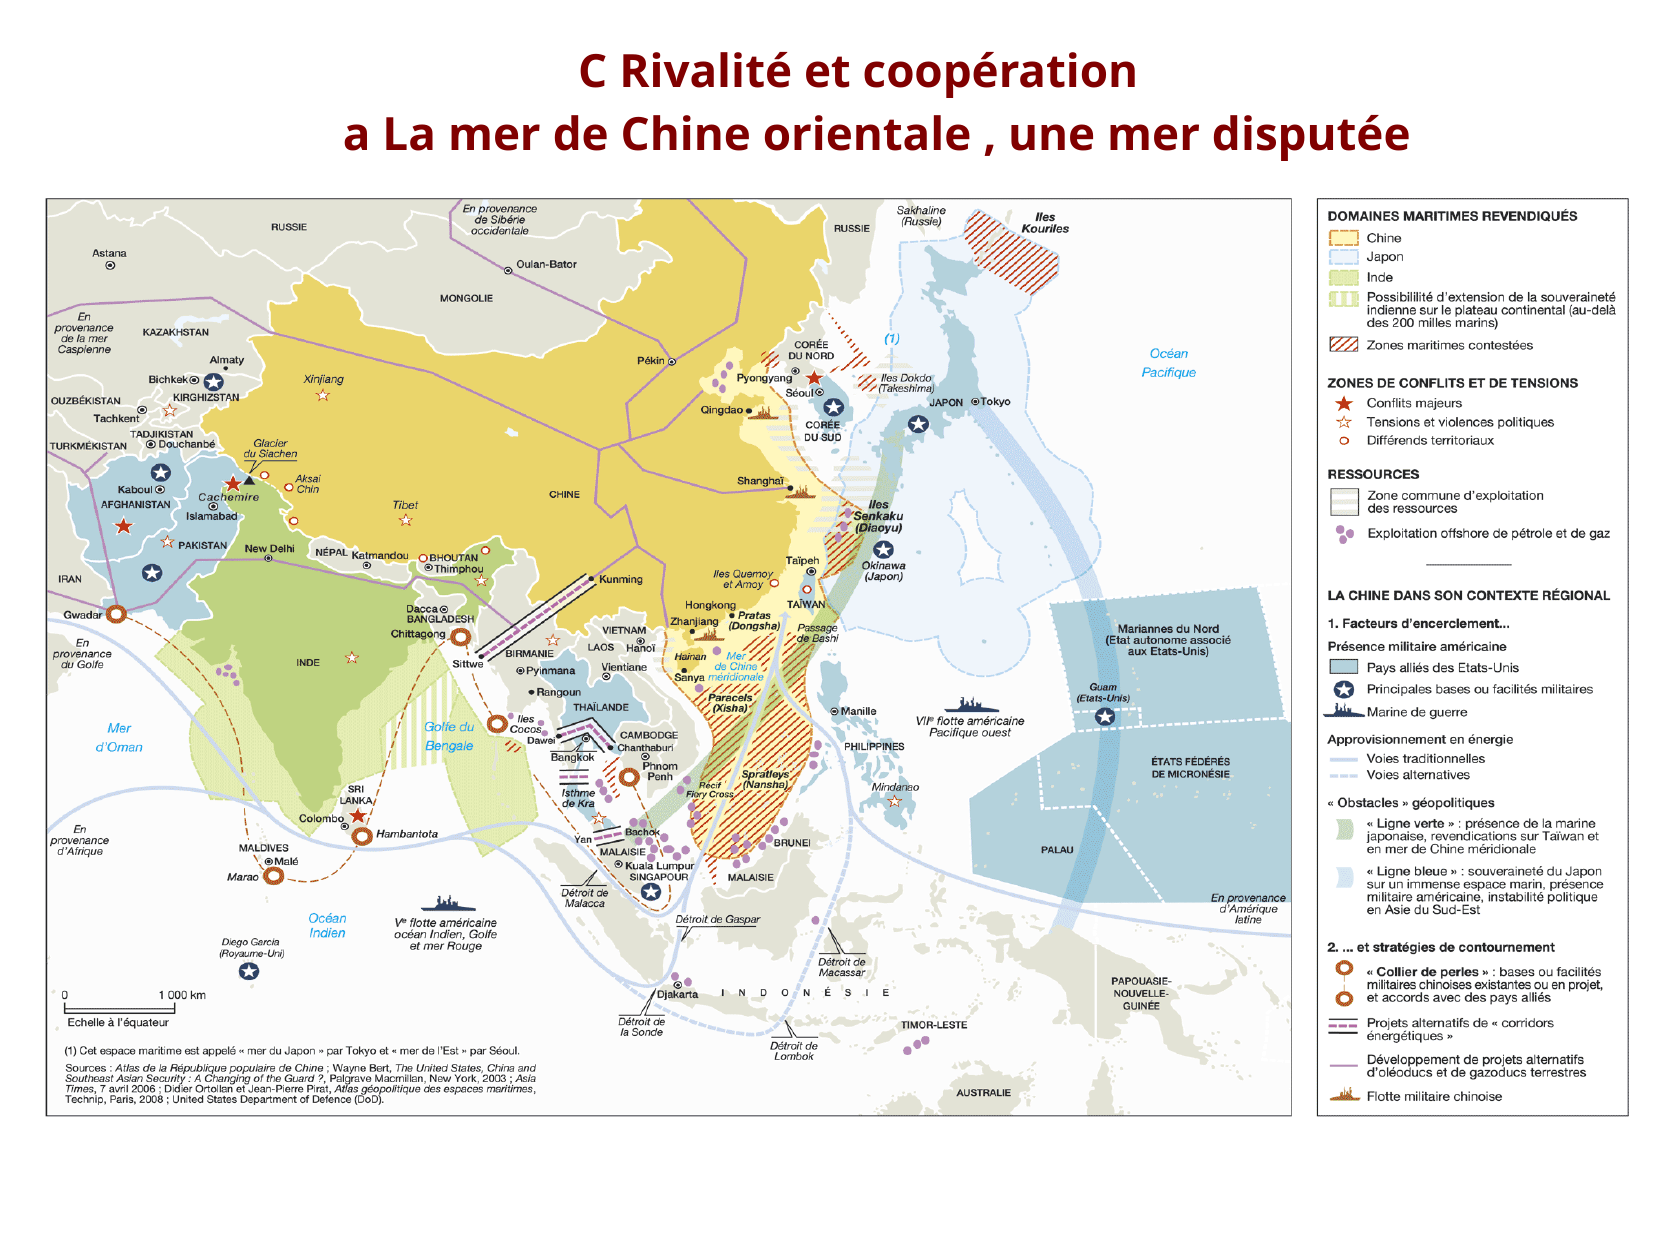

# C Rivalité et coopération a La mer de Chine orientale , une mer disputée